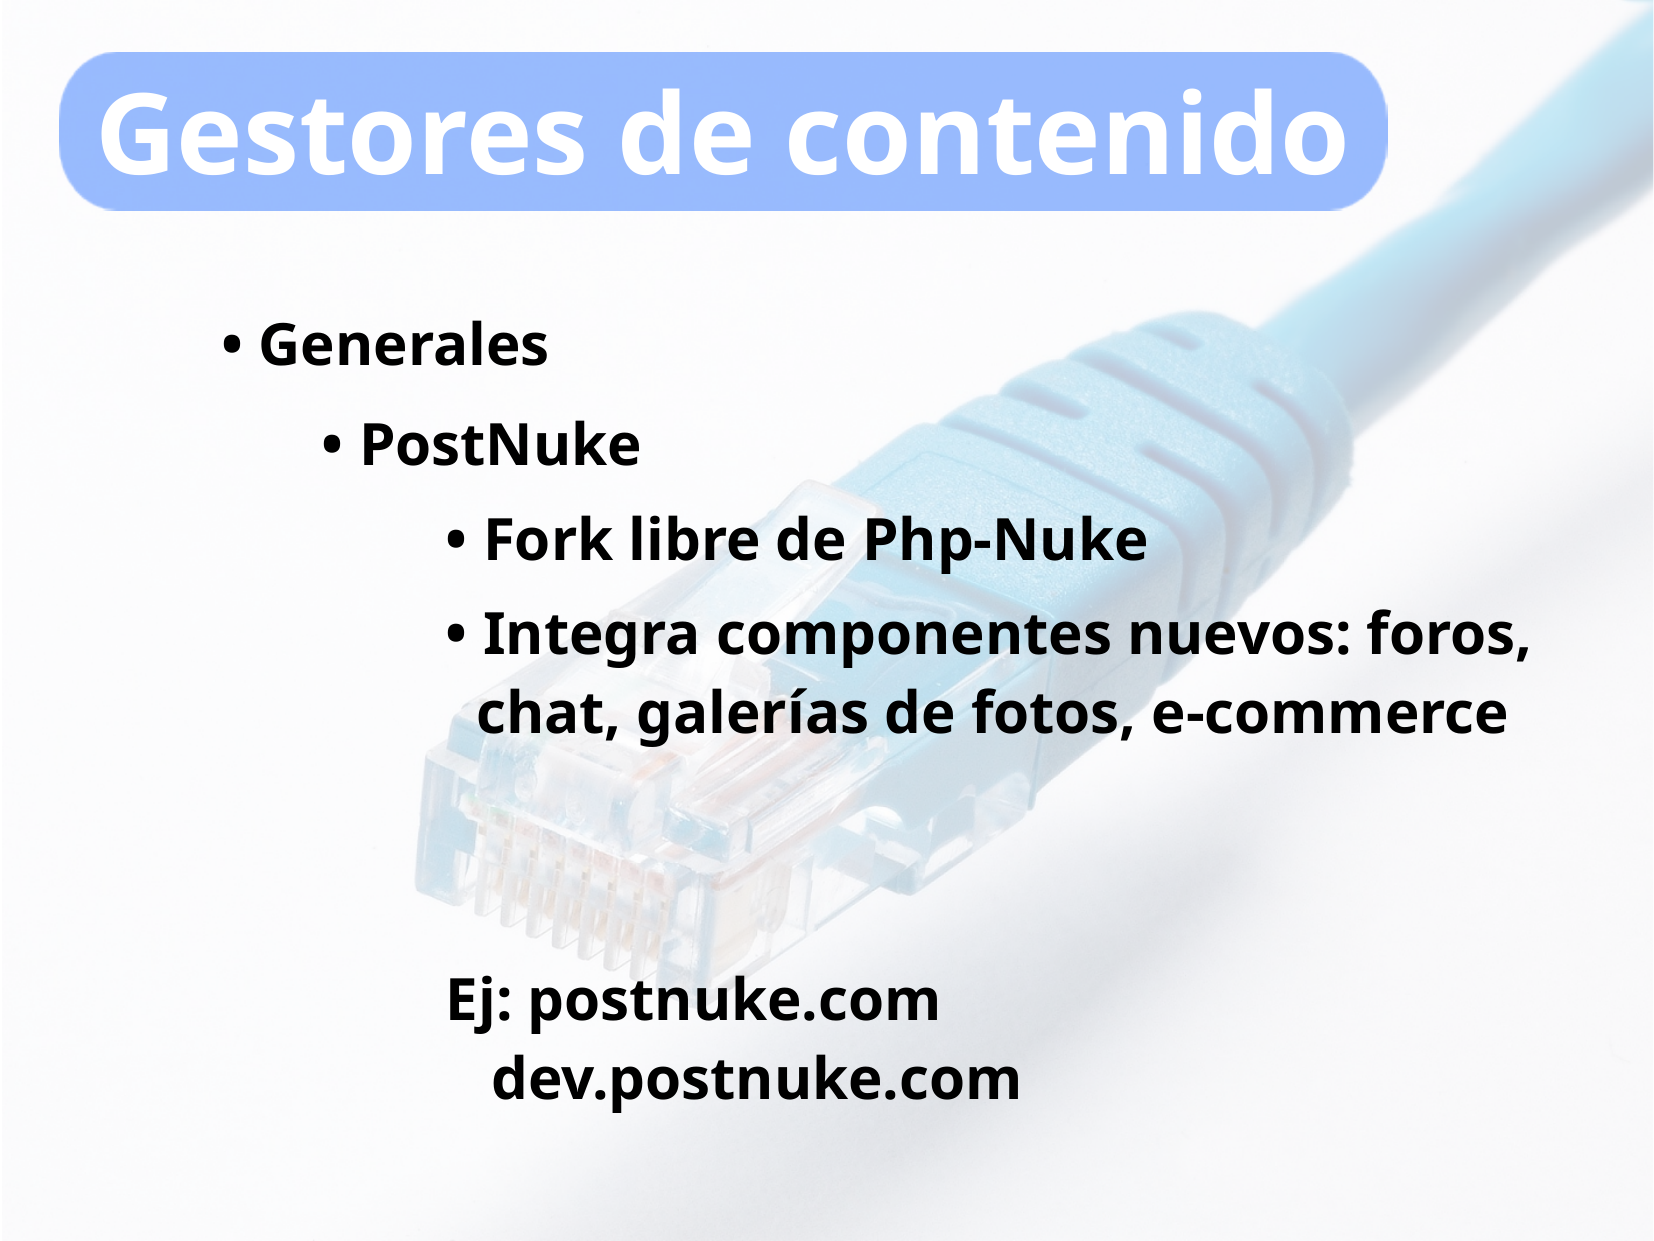

Gestores de contenido
• Generales
• PostNuke
• Fork libre de Php-Nuke
• Integra componentes nuevos: foros,
 chat, galerías de fotos, e-commerce
Ej: postnuke.com
 dev.postnuke.com